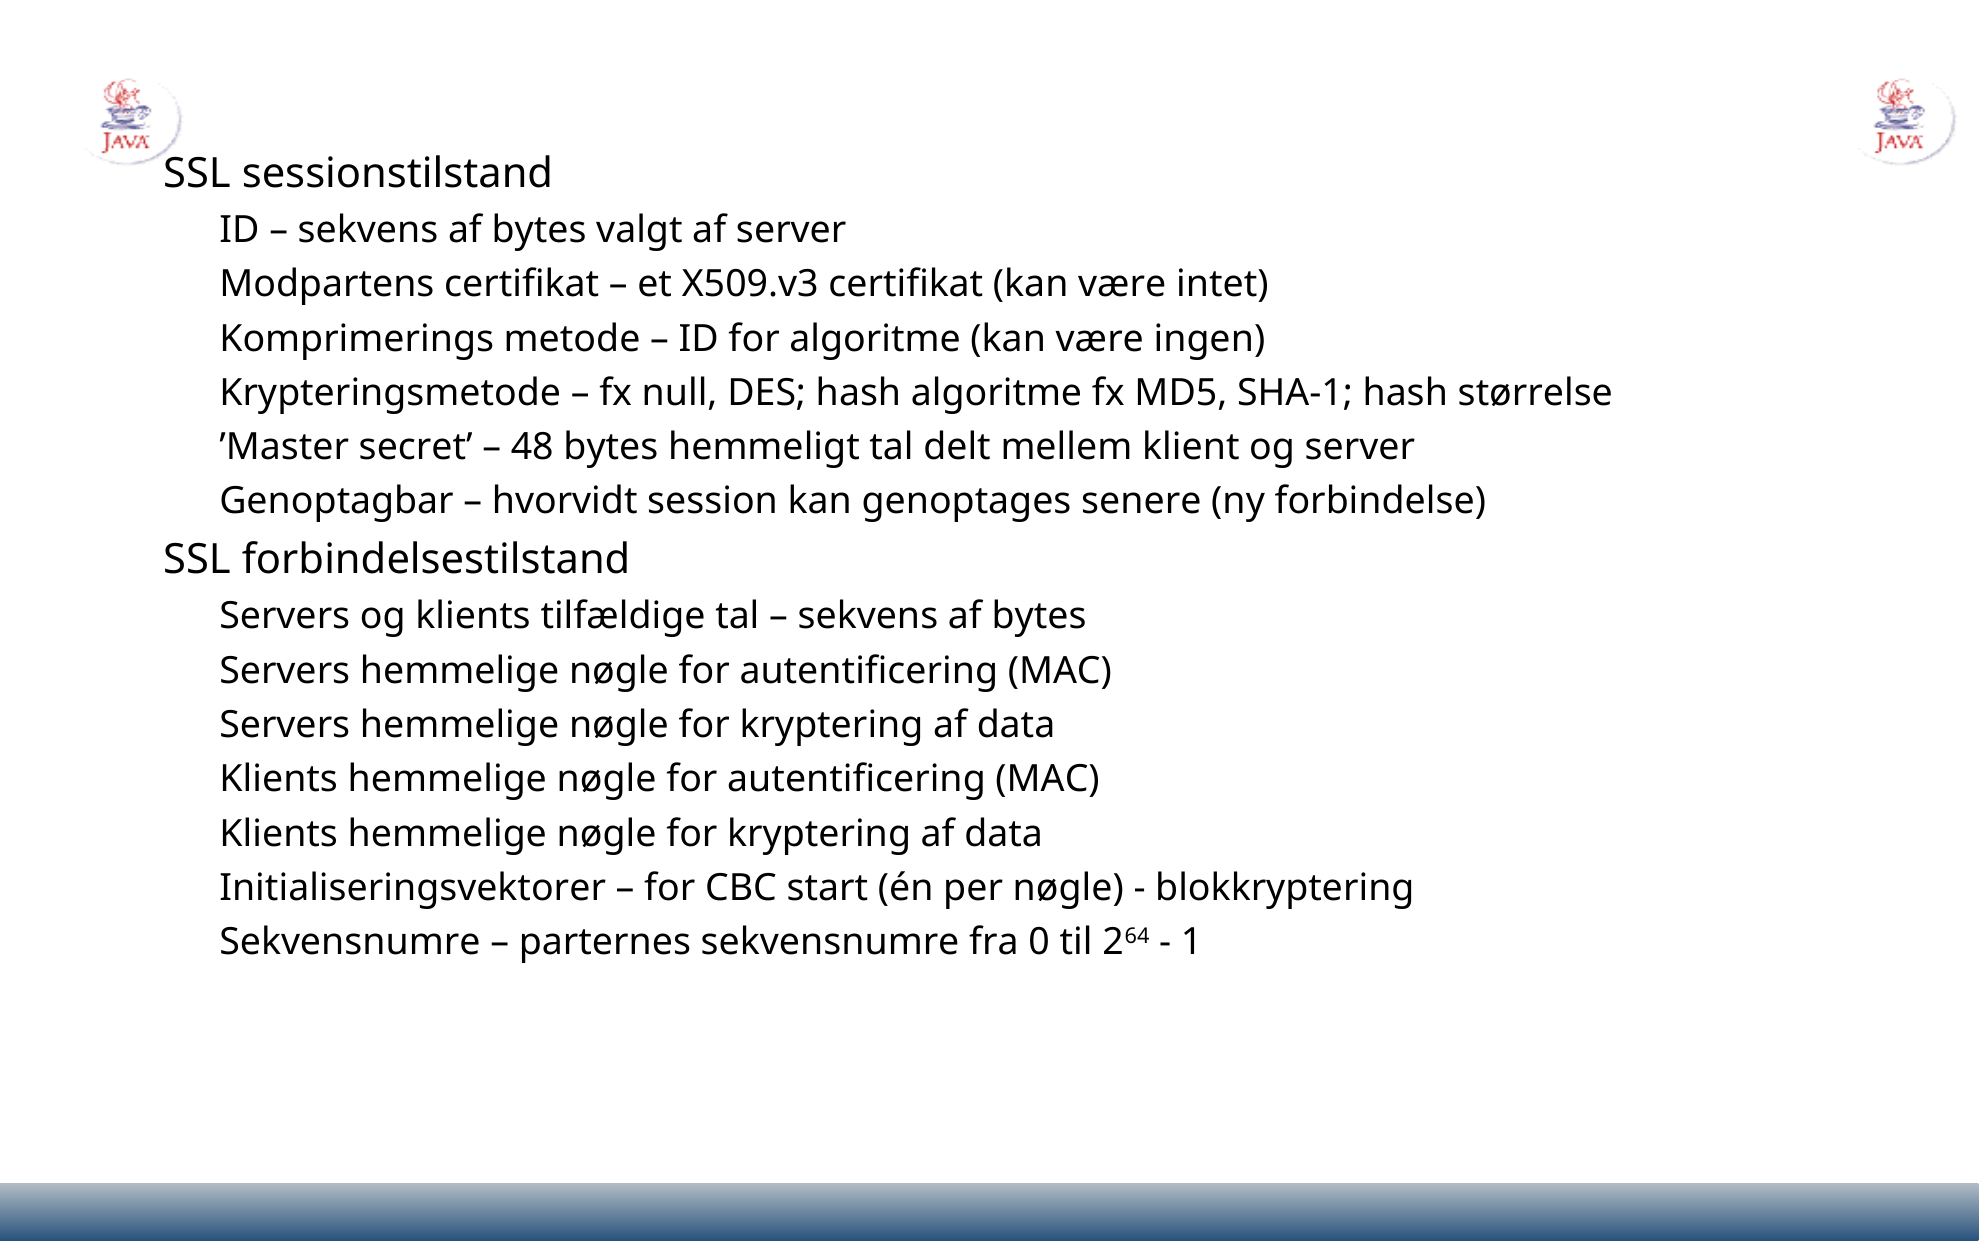

#
SSL sessionstilstand
	ID – sekvens af bytes valgt af server
	Modpartens certifikat – et X509.v3 certifikat (kan være intet)
	Komprimerings metode – ID for algoritme (kan være ingen)
	Krypteringsmetode – fx null, DES; hash algoritme fx MD5, SHA-1; hash størrelse
	’Master secret’ – 48 bytes hemmeligt tal delt mellem klient og server
	Genoptagbar – hvorvidt session kan genoptages senere (ny forbindelse)
SSL forbindelsestilstand
	Servers og klients tilfældige tal – sekvens af bytes
	Servers hemmelige nøgle for autentificering (MAC)
	Servers hemmelige nøgle for kryptering af data
	Klients hemmelige nøgle for autentificering (MAC)
	Klients hemmelige nøgle for kryptering af data
	Initialiseringsvektorer – for CBC start (én per nøgle) - blokkryptering
	Sekvensnumre – parternes sekvensnumre fra 0 til 264 - 1